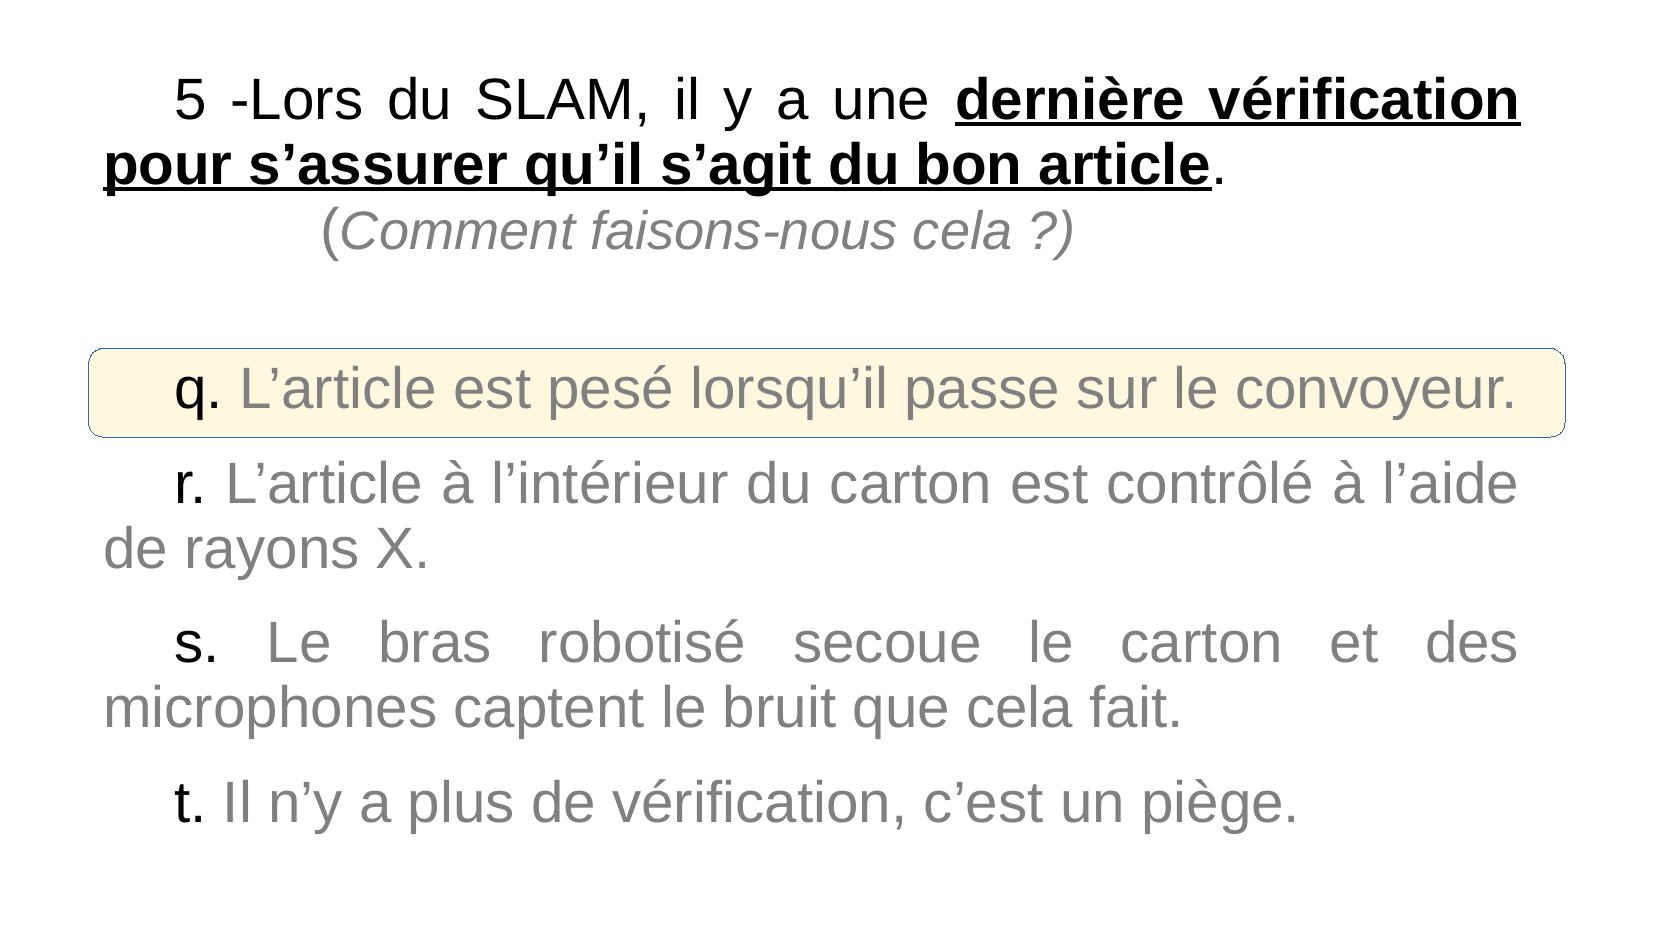

5 -Lors du SLAM, il y a une dernière vérification pour s’assurer qu’il s’agit du bon article.
 (Comment faisons-nous cela ?)
q. L’article est pesé lorsqu’il passe sur le convoyeur.
r. L’article à l’intérieur du carton est contrôlé à l’aide de rayons X.
s. Le bras robotisé secoue le carton et des microphones captent le bruit que cela fait.
t. Il n’y a plus de vérification, c’est un piège.